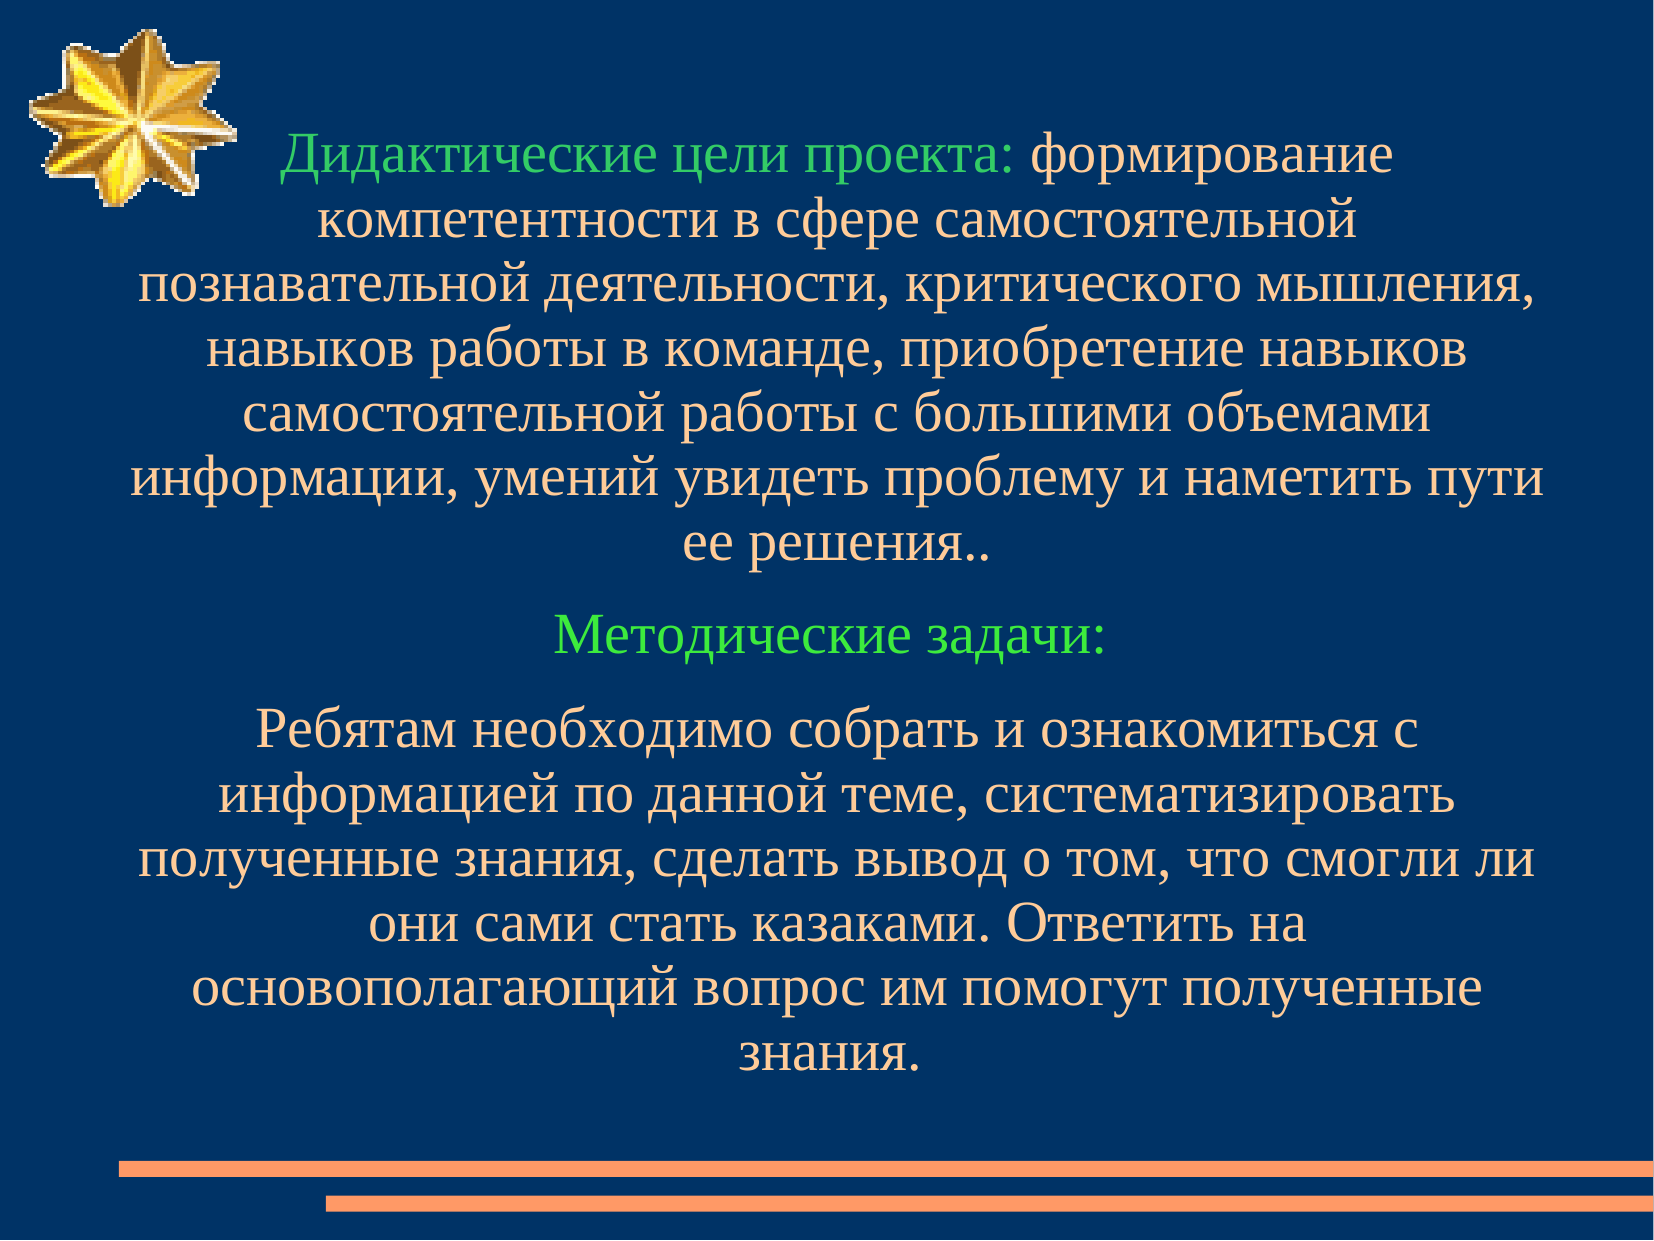

#
Дидактические цели проекта: формирование компетентности в сфере самостоятельной познавательной деятельности, критического мышления, навыков работы в команде, приобретение навыков самостоятельной работы с большими объемами информации, умений увидеть проблему и наметить пути ее решения..
Методические задачи:
Ребятам необходимо собрать и ознакомиться с информацией по данной теме, систематизировать полученные знания, сделать вывод о том, что смогли ли они сами стать казаками. Ответить на основополагающий вопрос им помогут полученные знания.